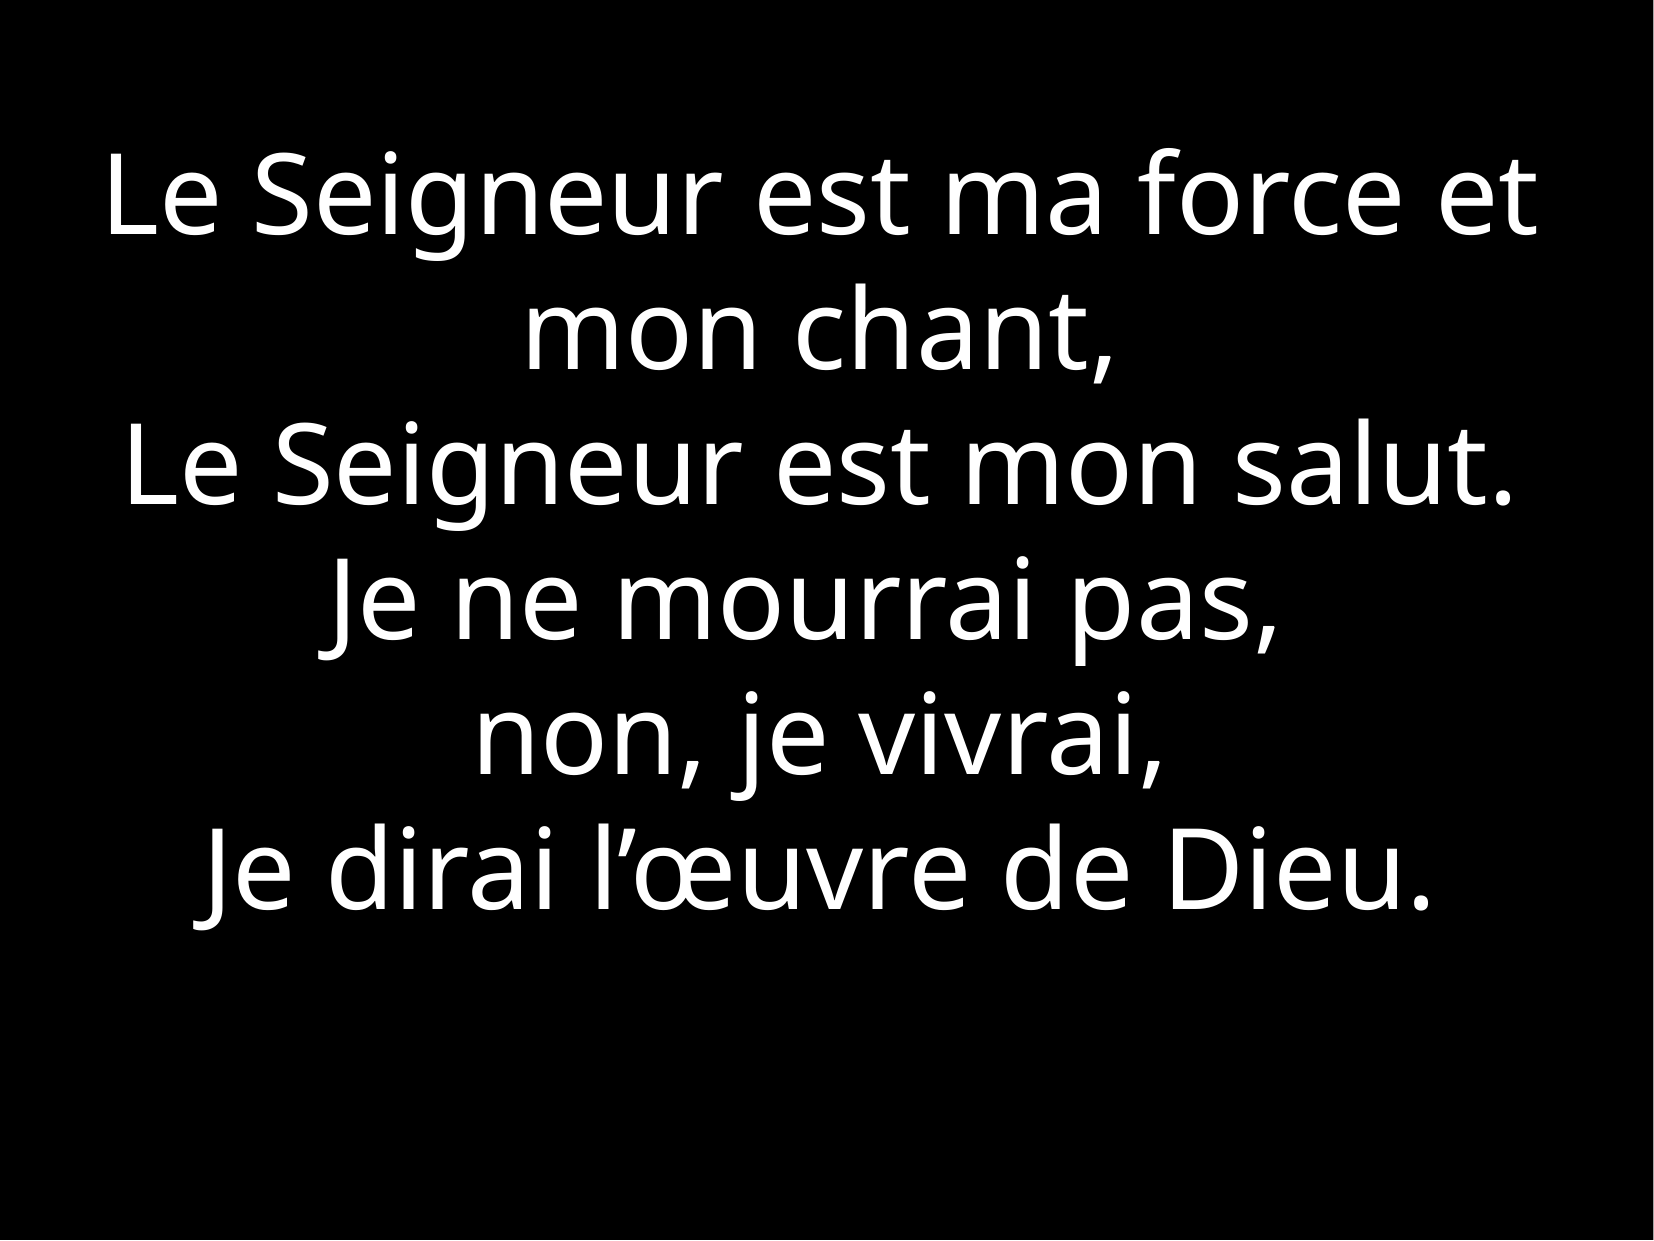

Le Seigneur est ma force et mon chant,
Le Seigneur est mon salut.
Je ne mourrai pas,
non, je vivrai,
Je dirai l’œuvre de Dieu.